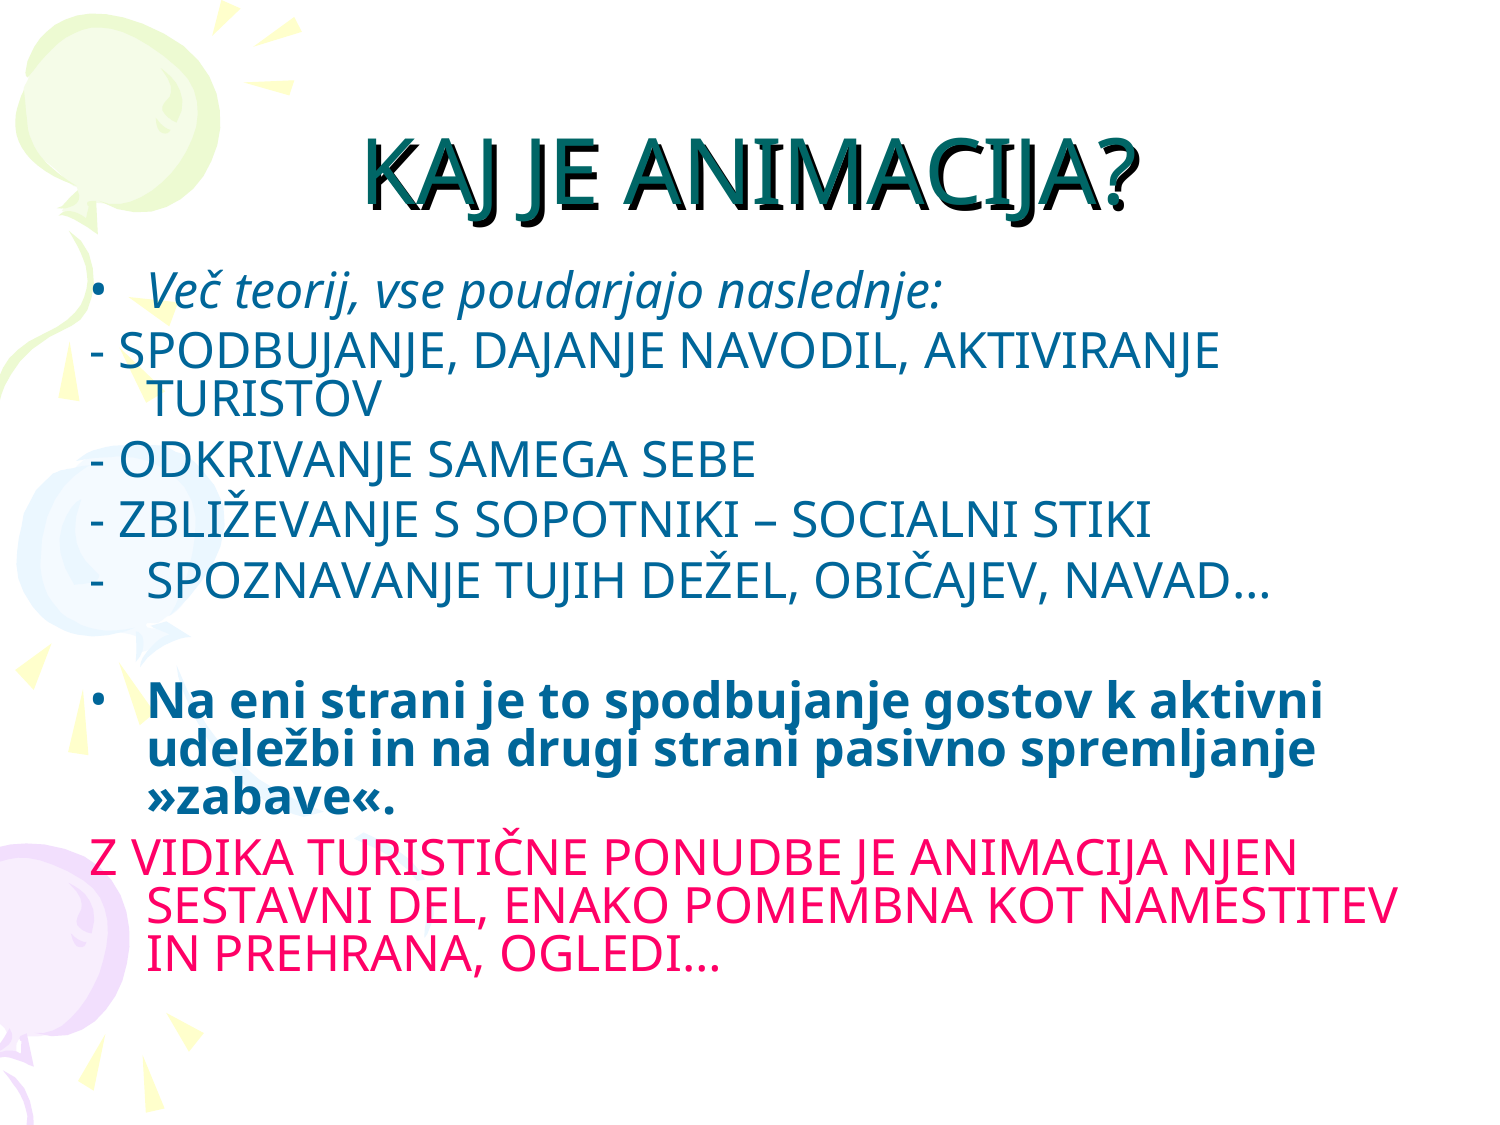

# KAJ JE ANIMACIJA?
Več teorij, vse poudarjajo naslednje:
- SPODBUJANJE, DAJANJE NAVODIL, AKTIVIRANJE TURISTOV
- ODKRIVANJE SAMEGA SEBE
- ZBLIŽEVANJE S SOPOTNIKI – SOCIALNI STIKI
SPOZNAVANJE TUJIH DEŽEL, OBIČAJEV, NAVAD…
Na eni strani je to spodbujanje gostov k aktivni udeležbi in na drugi strani pasivno spremljanje »zabave«.
Z VIDIKA TURISTIČNE PONUDBE JE ANIMACIJA NJEN SESTAVNI DEL, ENAKO POMEMBNA KOT NAMESTITEV IN PREHRANA, OGLEDI…